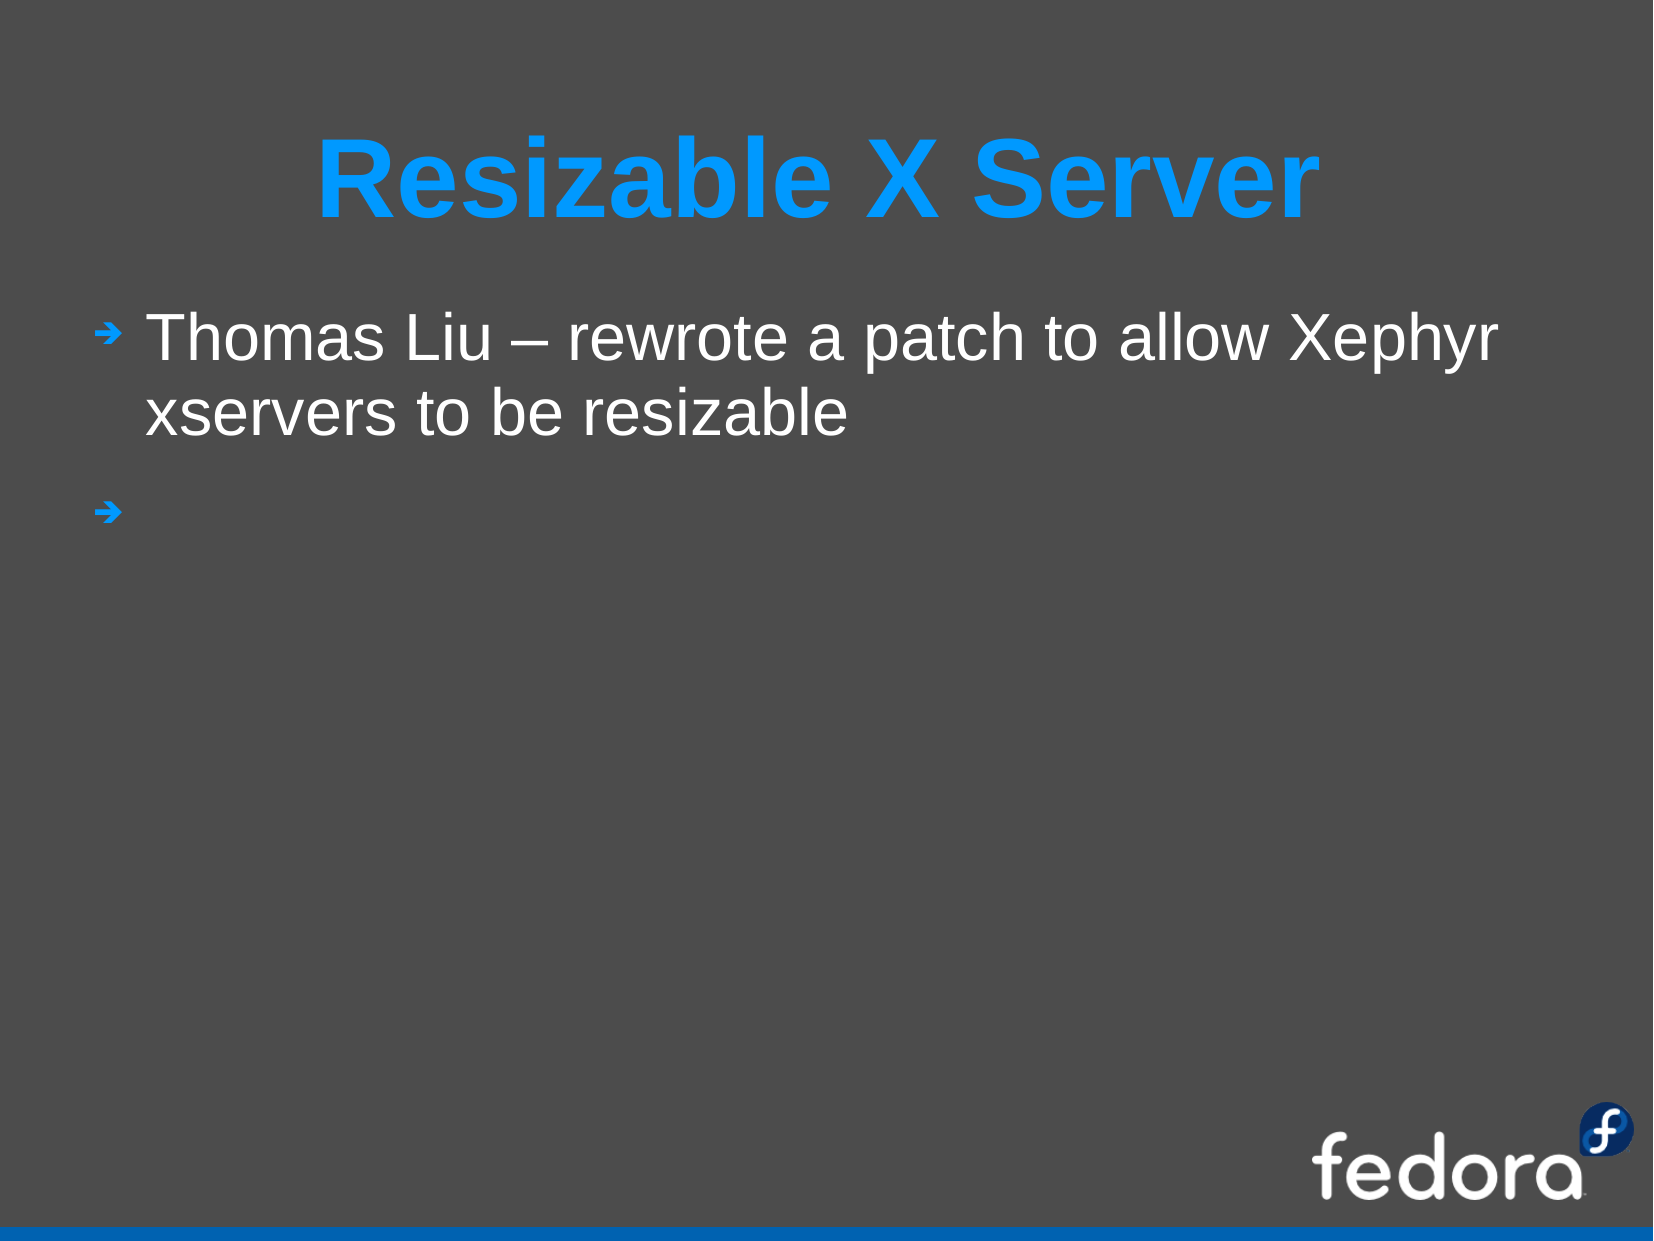

# Resizable X Server
Thomas Liu – rewrote a patch to allow Xephyr xservers to be resizable